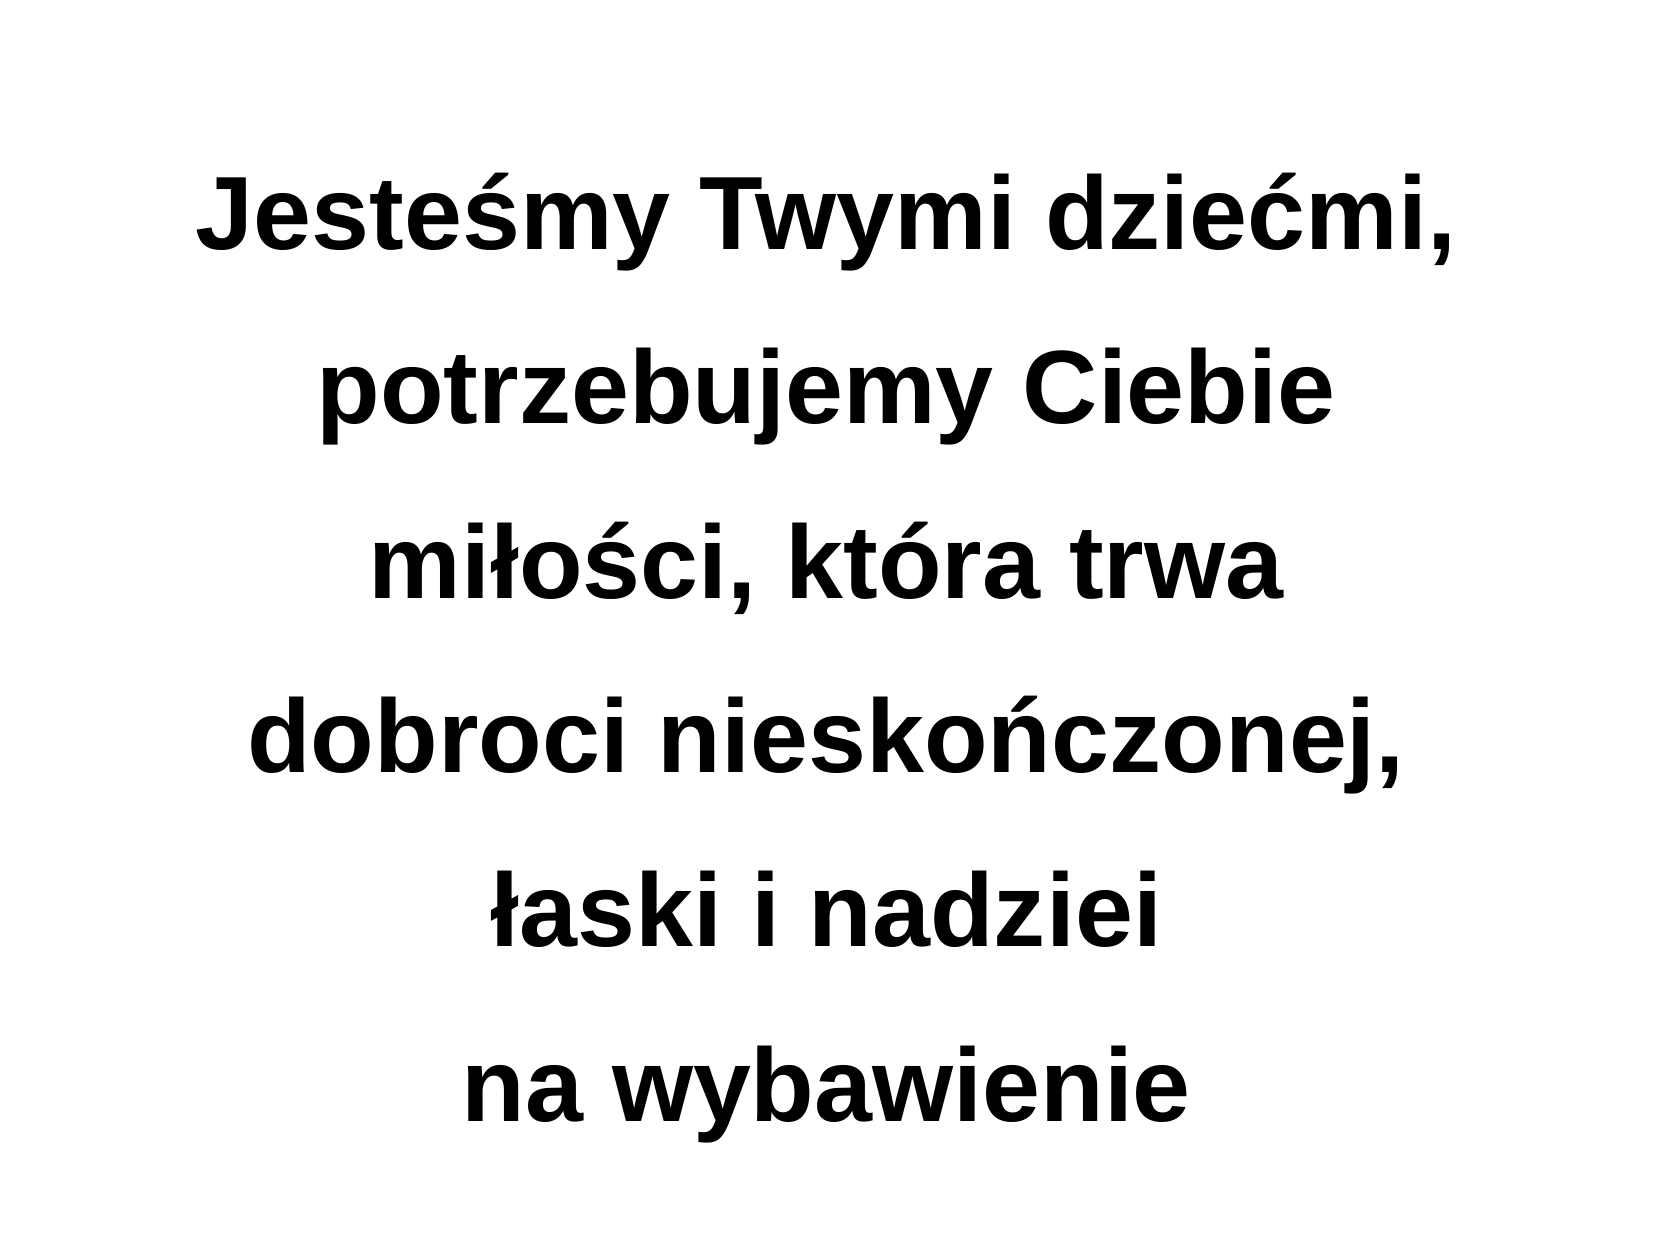

# Jesteśmy Twymi dziećmi, potrzebujemy Ciebie
miłości, która trwa
dobroci nieskończonej,
łaski i nadziei
na wybawienie